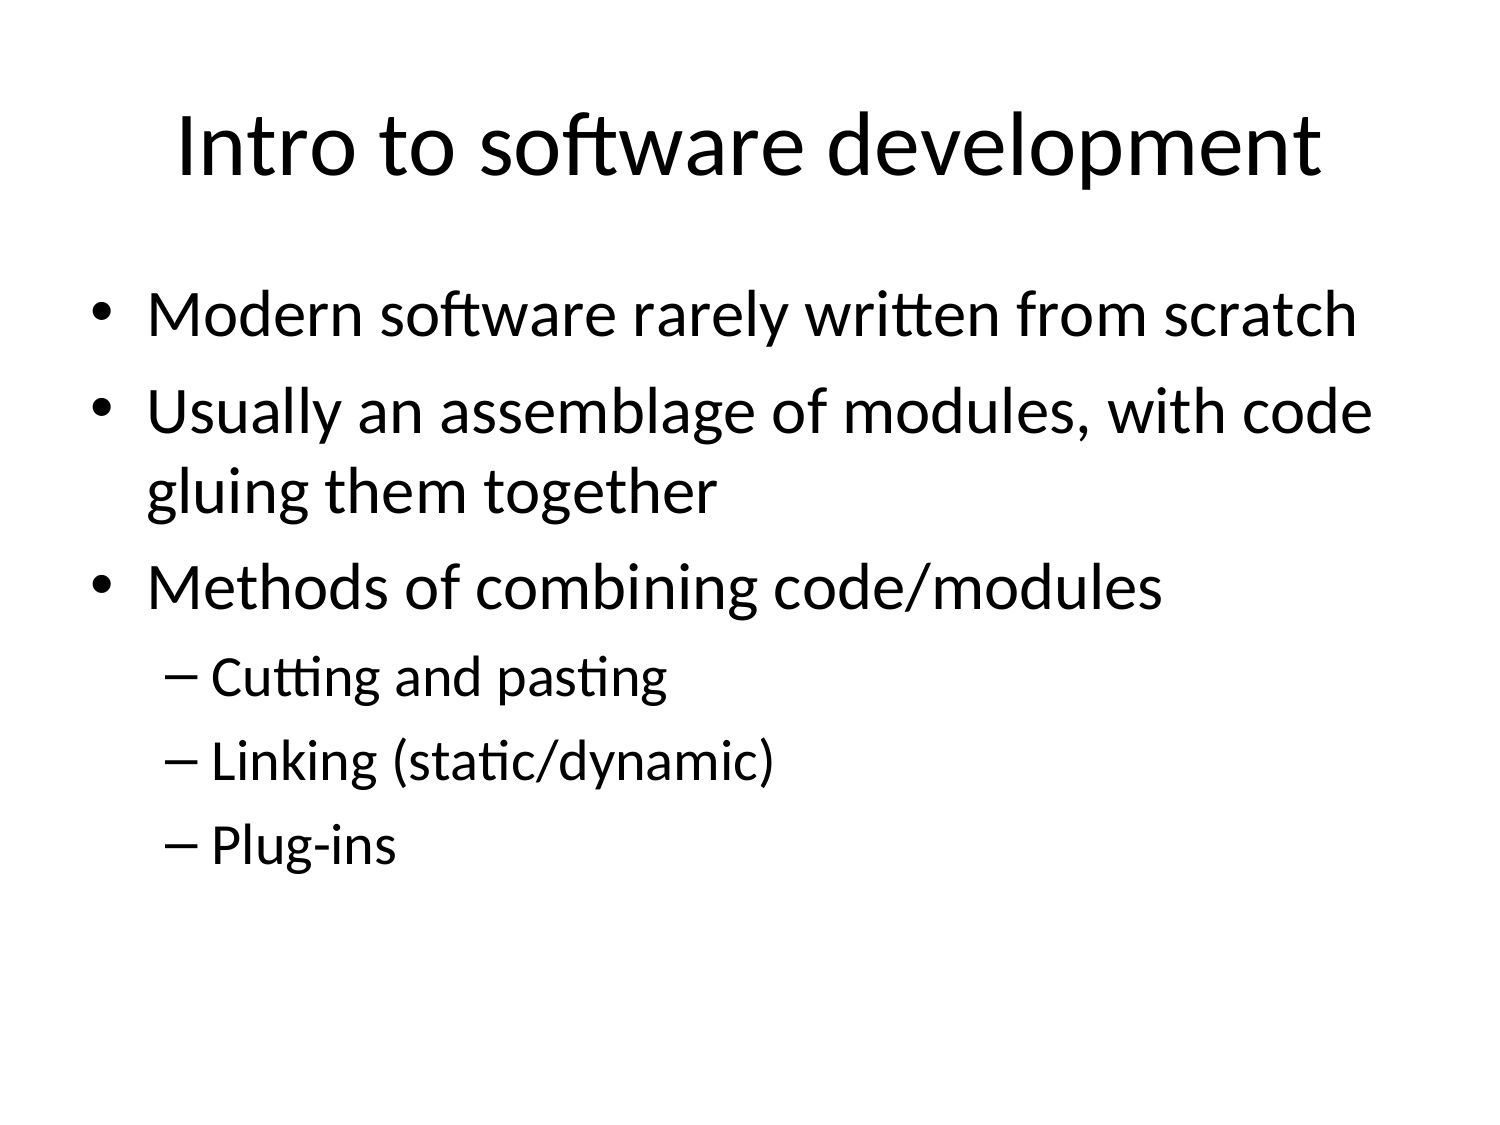

# Intro to software development
Modern software rarely written from scratch
Usually an assemblage of modules, with code gluing them together
Methods of combining code/modules
Cutting and pasting
Linking (static/dynamic)
Plug-ins